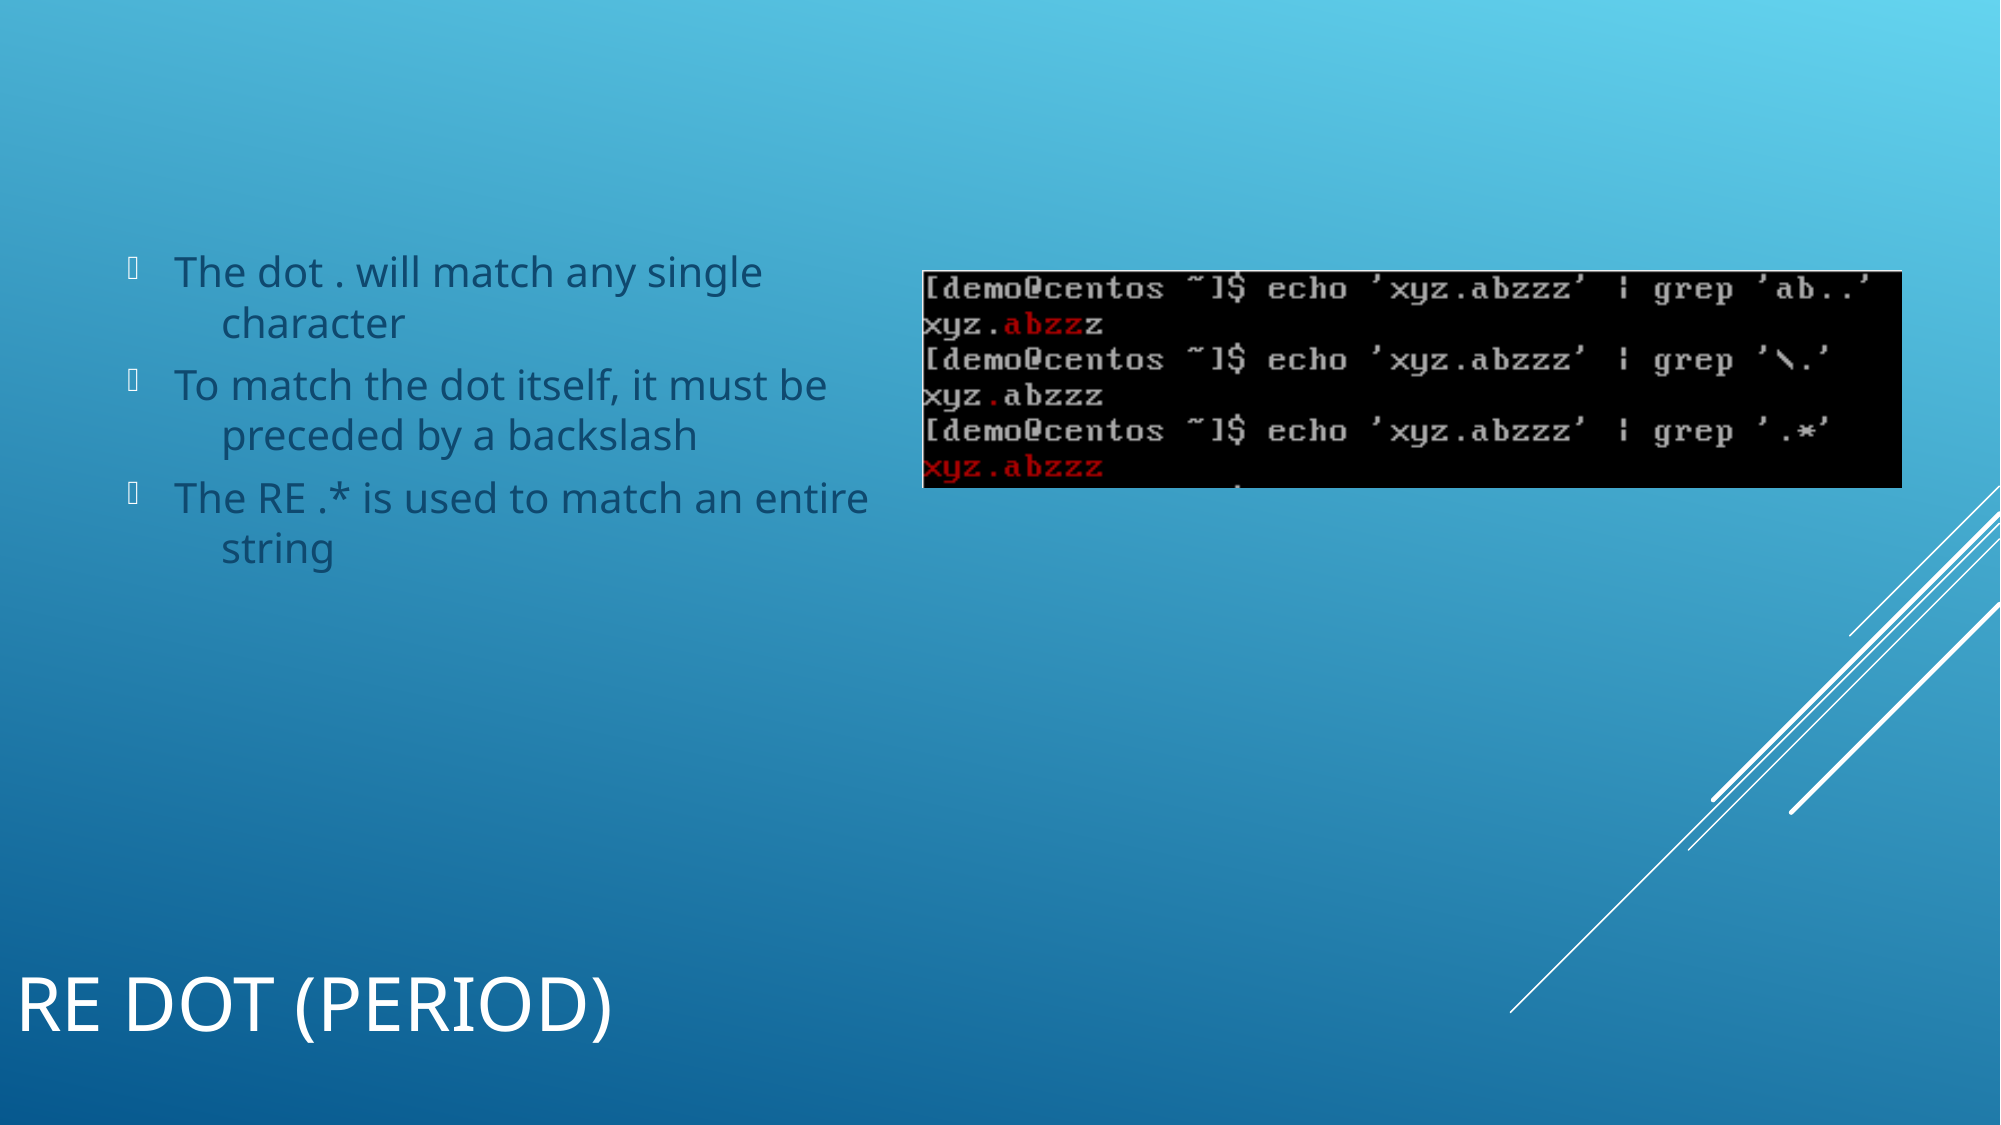

The dot . will match any single character
To match the dot itself, it must be preceded by a backslash
The RE .* is used to match an entire string
# re dot (period)